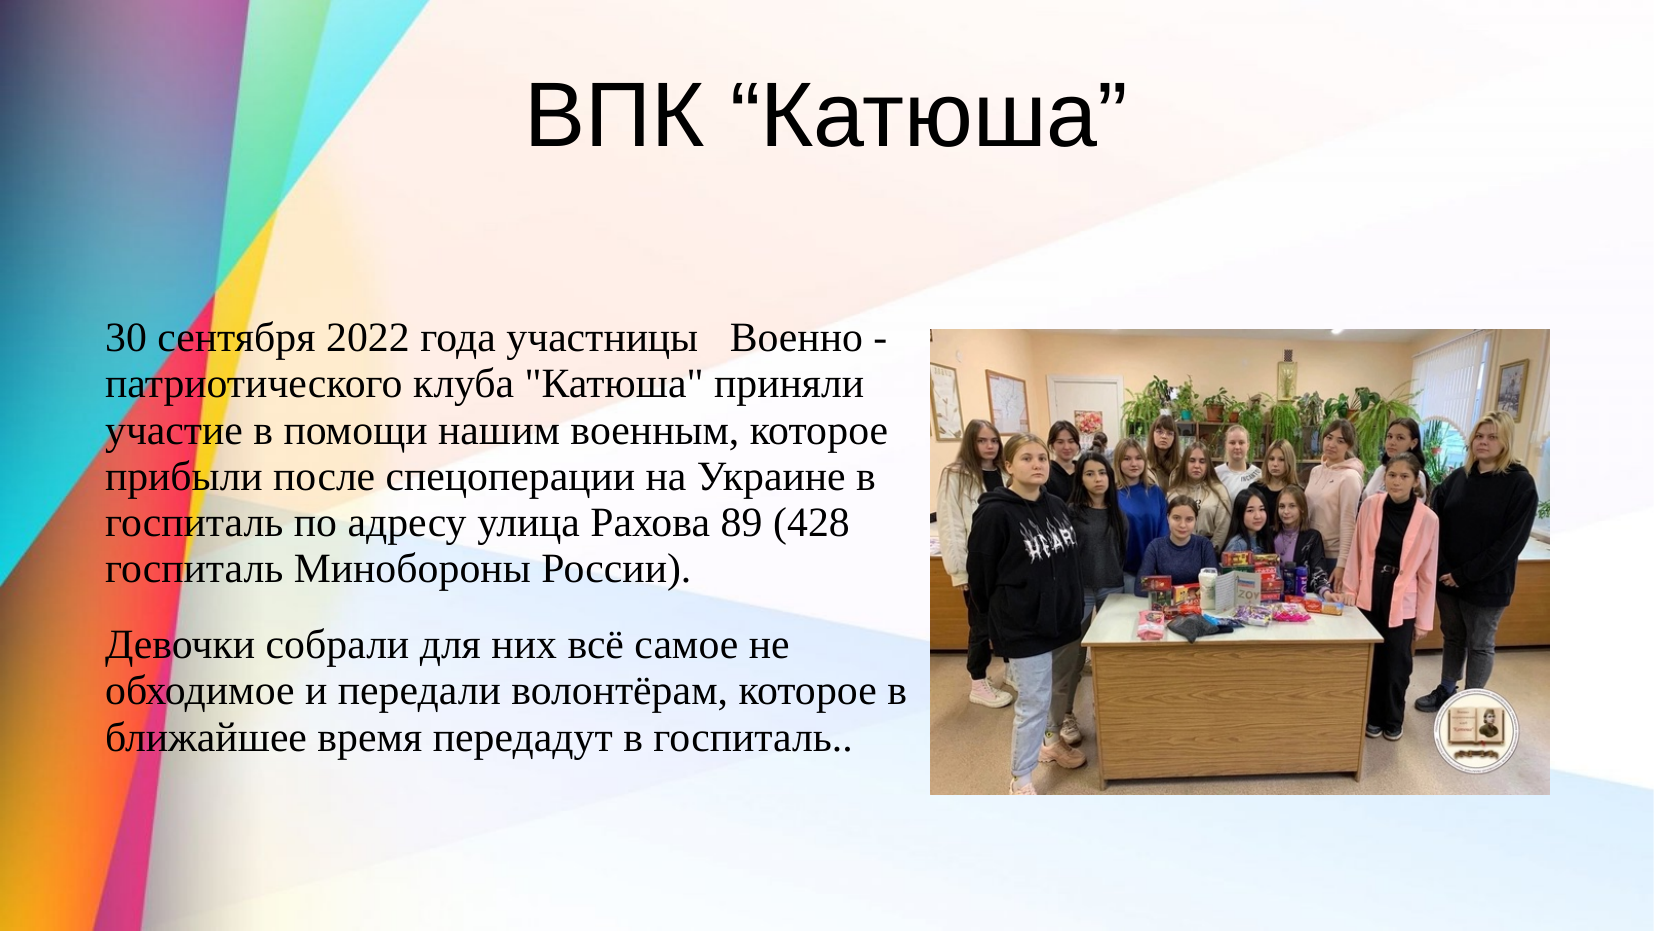

# ВПК “Катюша”
30 сентября 2022 года участницы Военно - патриотического клуба "Катюша" приняли участие в помощи нашим военным, которое прибыли после спецоперации на Украине в госпиталь по адресу улица Рахова 89 (428 госпиталь Минобороны России).
Девочки собрали для них всё самое не обходимое и передали волонтёрам, которое в ближайшее время передадут в госпиталь..